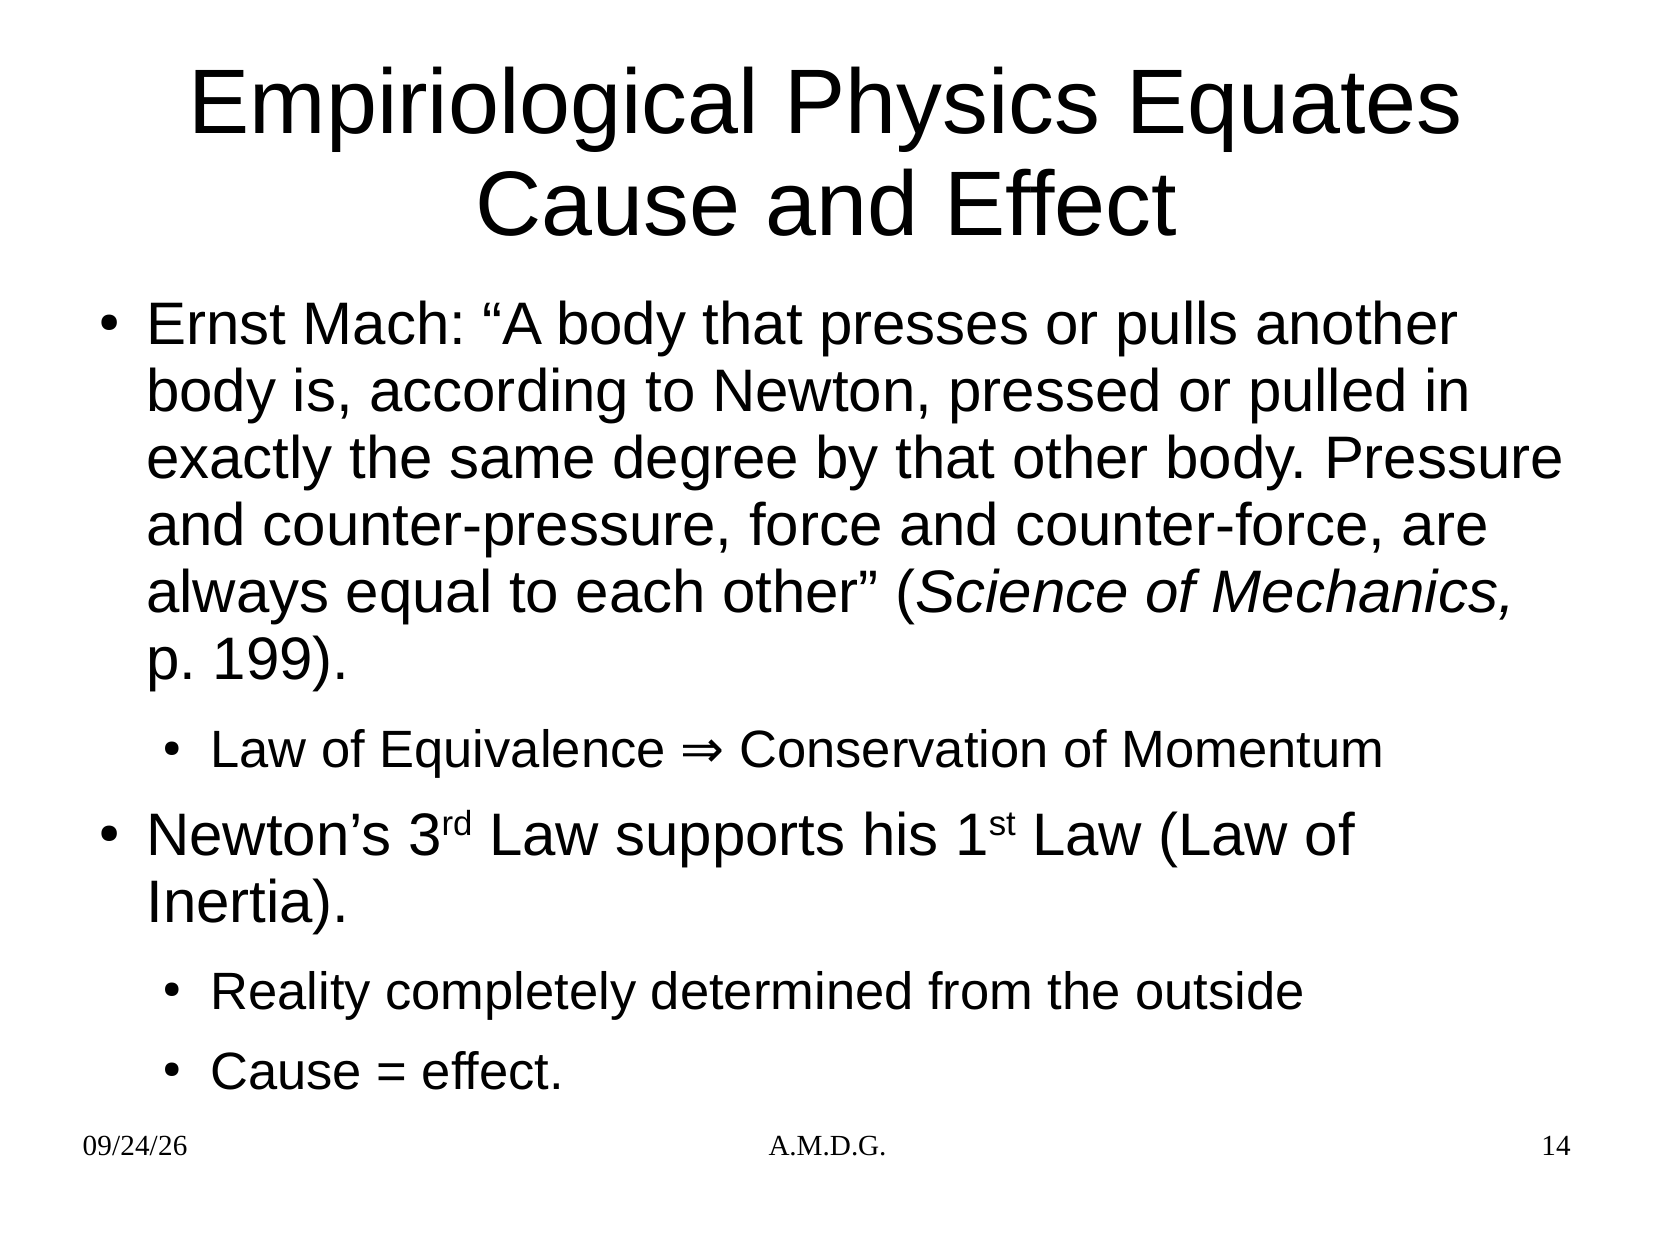

Empiriological Physics Equates Cause and Effect
# Ernst Mach: “A body that presses or pulls another body is, according to Newton, pressed or pulled in exactly the same degree by that other body. Pressure and counter-pressure, force and counter-force, are always equal to each other” (Science of Mechanics, p. 199).
Law of Equivalence ⇒ Conservation of Momentum
Newton’s 3rd Law supports his 1st Law (Law of Inertia).
Reality completely determined from the outside
Cause = effect.
A.M.D.G.
14